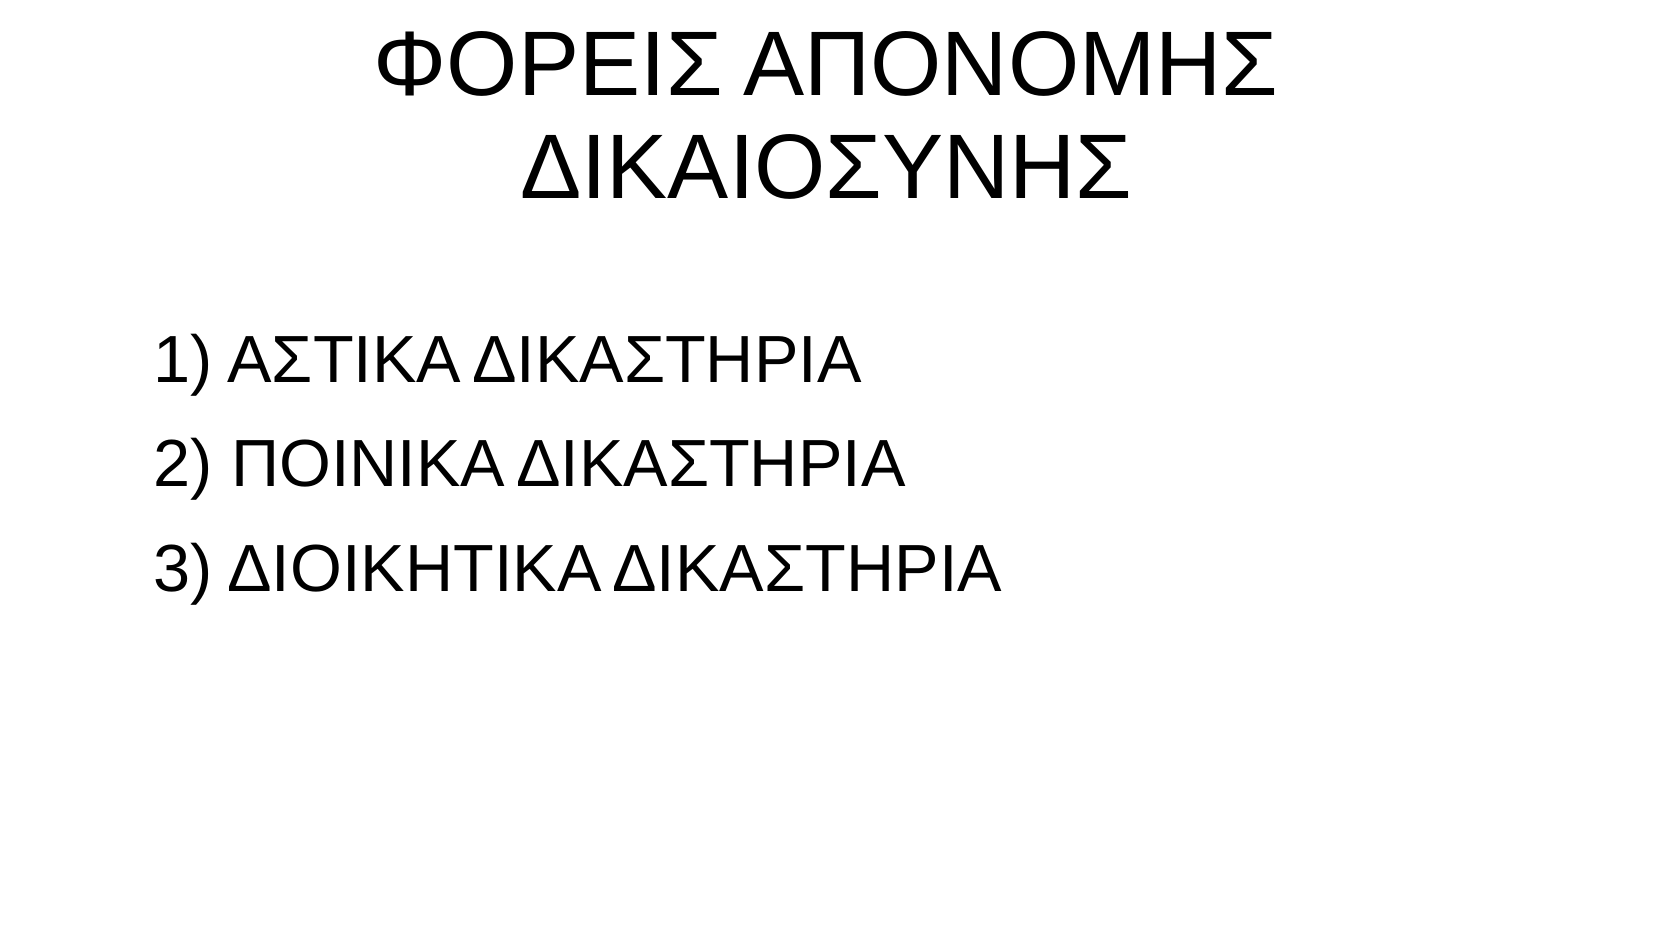

# ΦΟΡΕΙΣ ΑΠΟΝΟΜΗΣ ΔΙΚΑΙΟΣΥΝΗΣ
1) ΑΣΤΙΚΑ ΔΙΚΑΣΤΗΡΙΑ
2) ΠΟΙΝΙΚΑ ΔΙΚΑΣΤΗΡΙΑ
3) ΔΙΟΙΚΗΤΙΚΑ ΔΙΚΑΣΤΗΡΙΑ